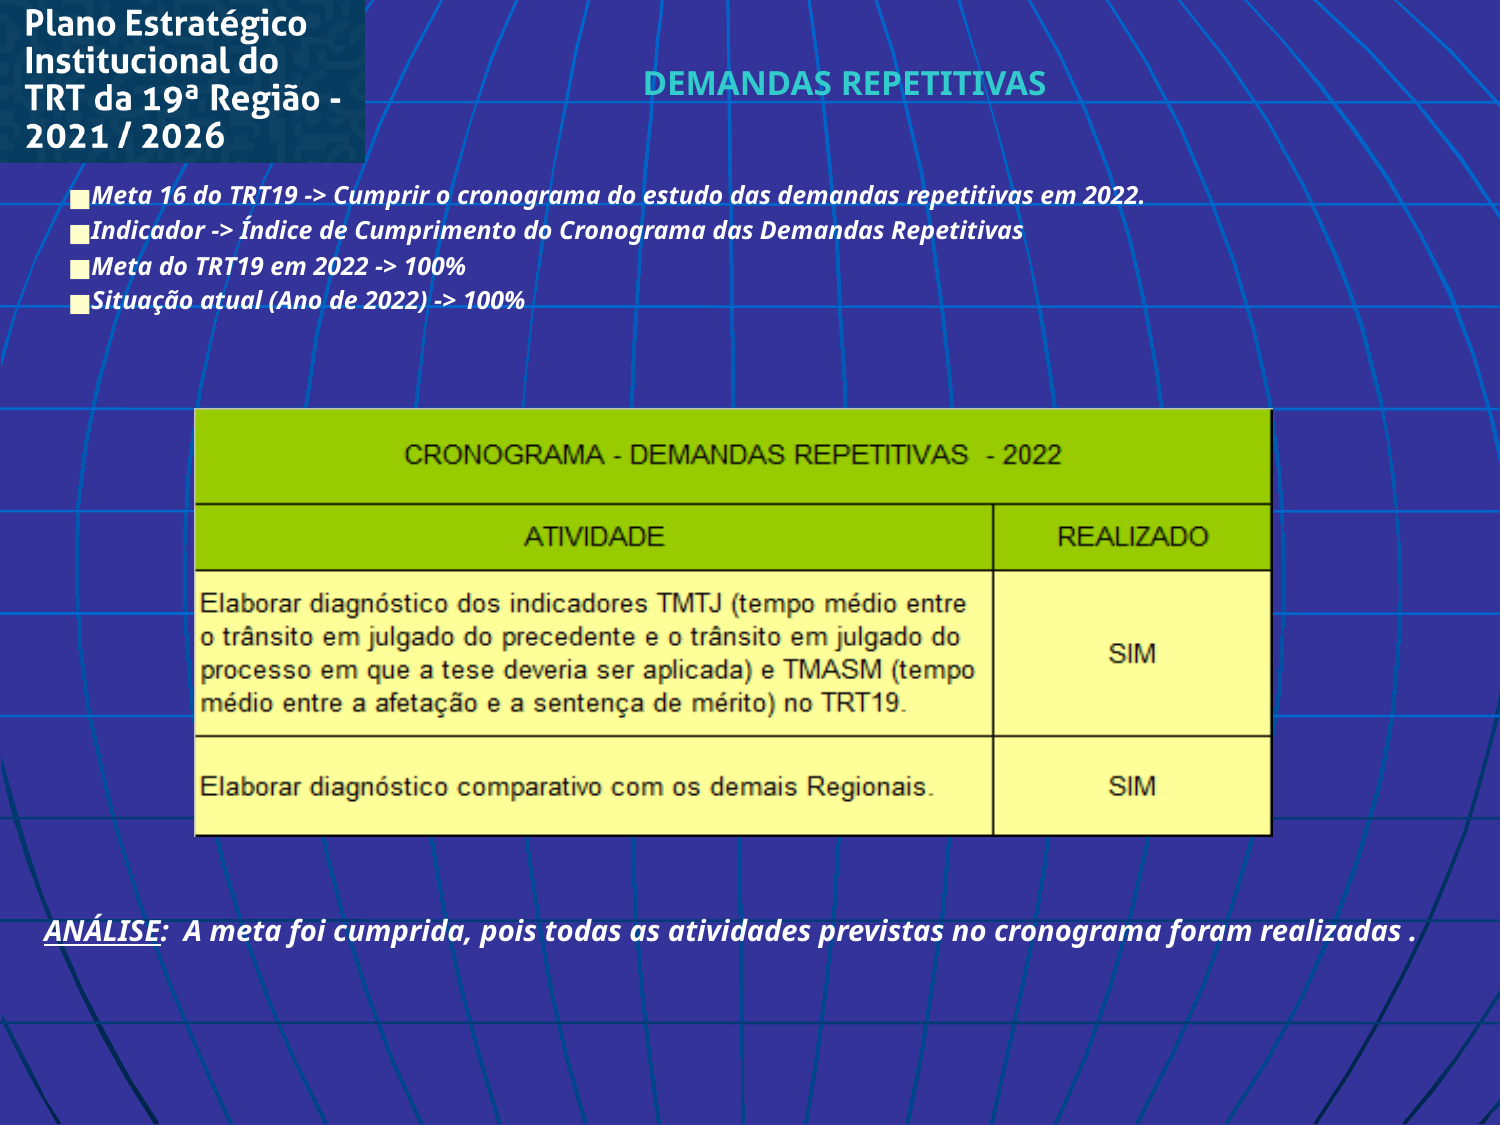

DEMANDAS REPETITIVAS
Meta 16 do TRT19 -> Cumprir o cronograma do estudo das demandas repetitivas em 2022.
Indicador -> Índice de Cumprimento do Cronograma das Demandas Repetitivas
Meta do TRT19 em 2022 -> 100%
Situação atual (Ano de 2022) -> 100%
ANÁLISE: A meta foi cumprida, pois todas as atividades previstas no cronograma foram realizadas .